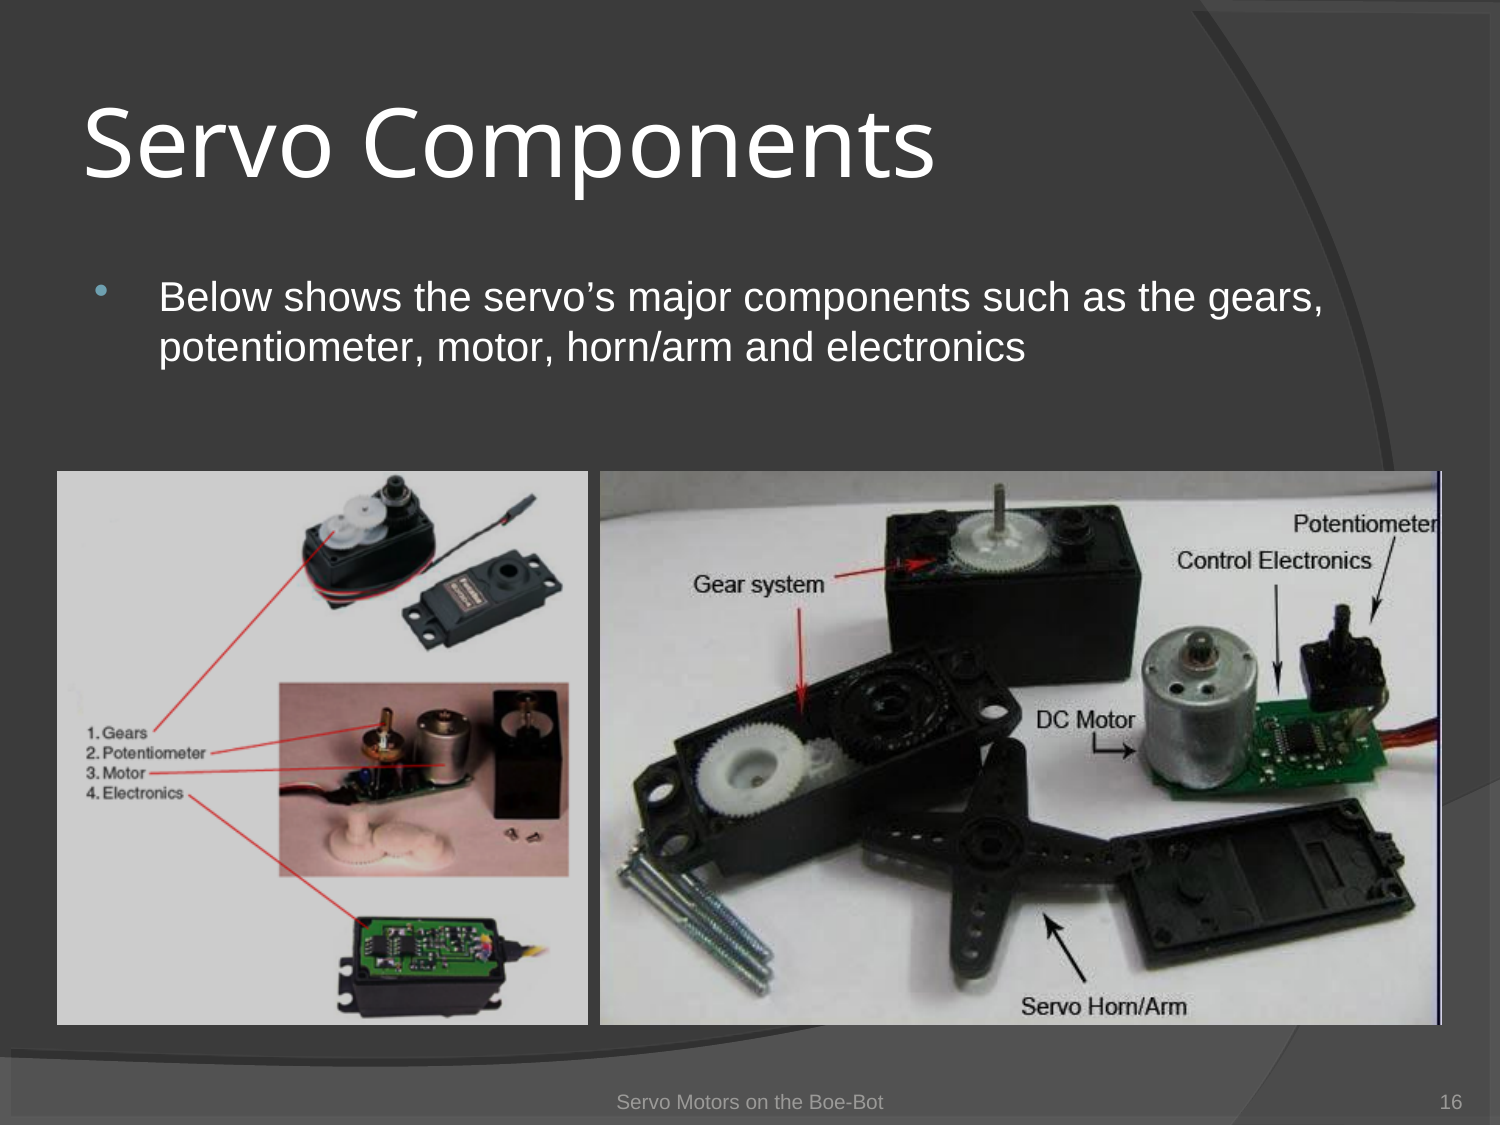

# Servo Components
Below shows the servo’s major components such as the gears, potentiometer, motor, horn/arm and electronics
Servo Motors on the Boe-Bot